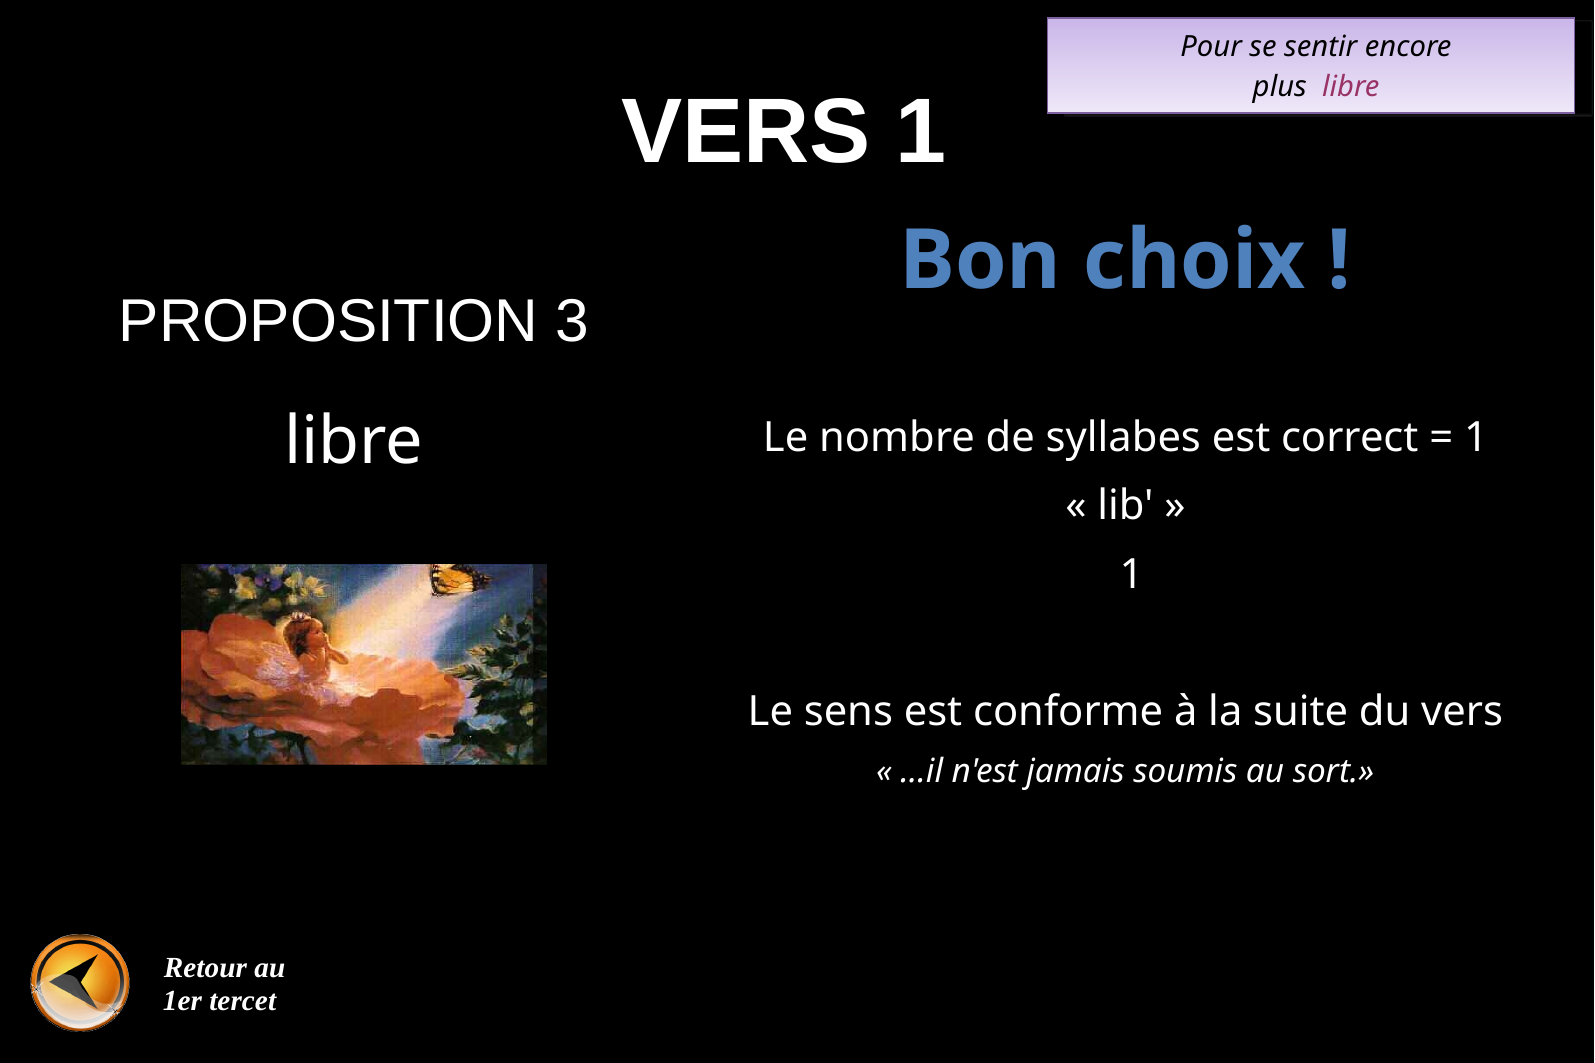

Pour se sentir encore
plus libre
# VERS 1
Bon choix !
Le nombre de syllabes est correct = 1
« lib' »
 1
Le sens est conforme à la suite du vers
« …il n'est jamais soumis au sort.»
PROPOSITION 3
libre
Retour au 1er tercet